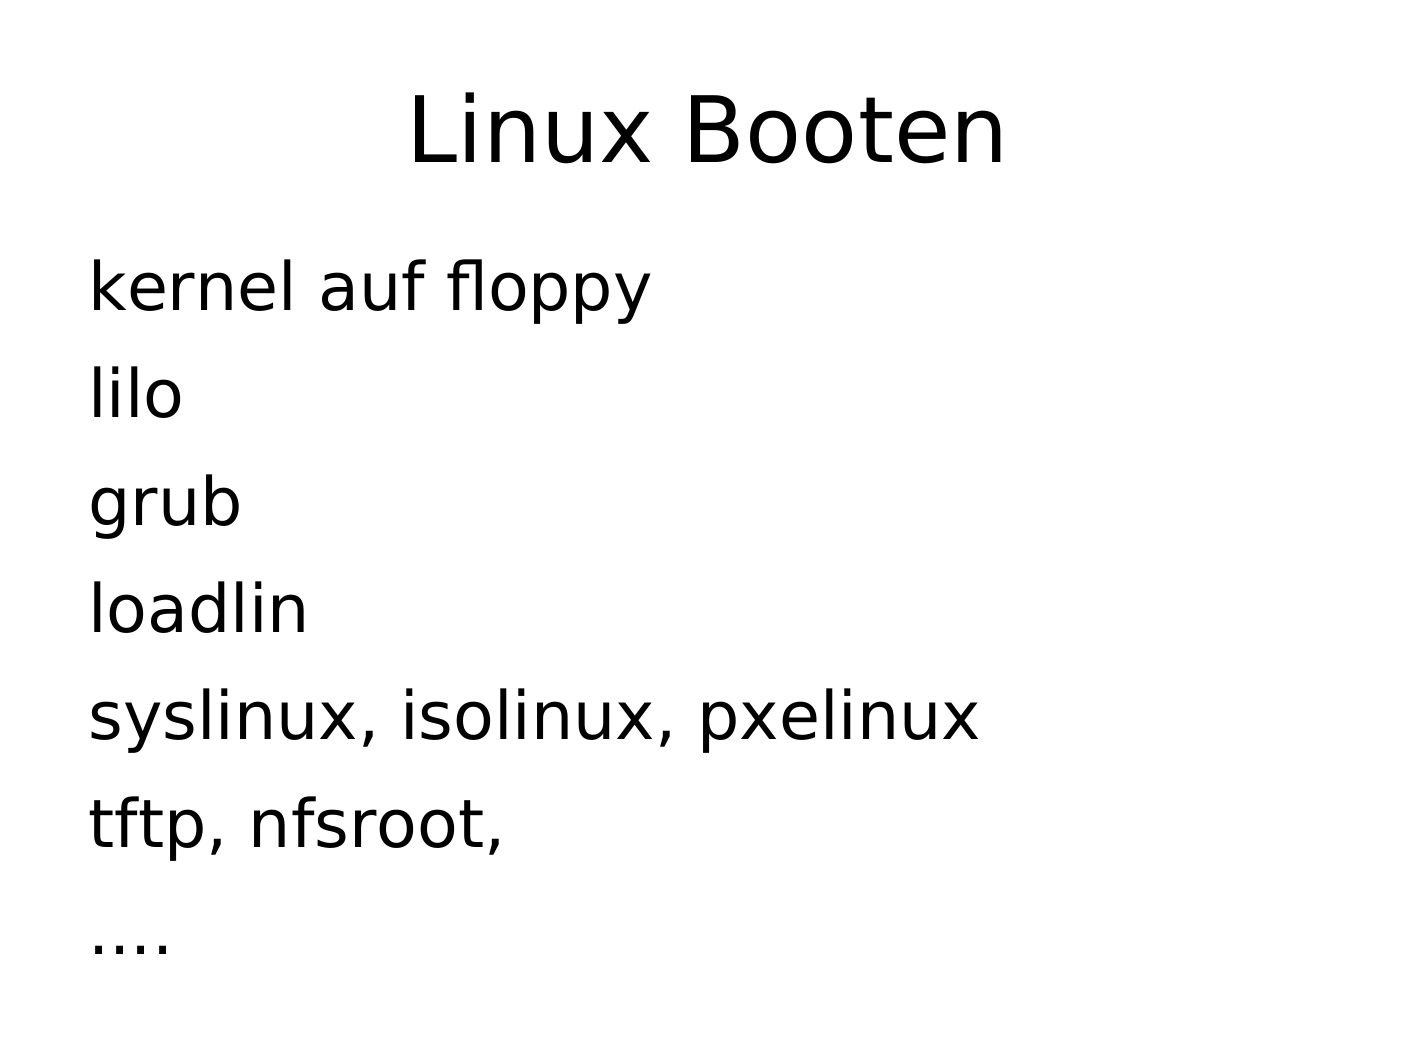

# Linux Booten
kernel auf floppy
lilo
grub
loadlin
syslinux, isolinux, pxelinux
tftp, nfsroot,
....